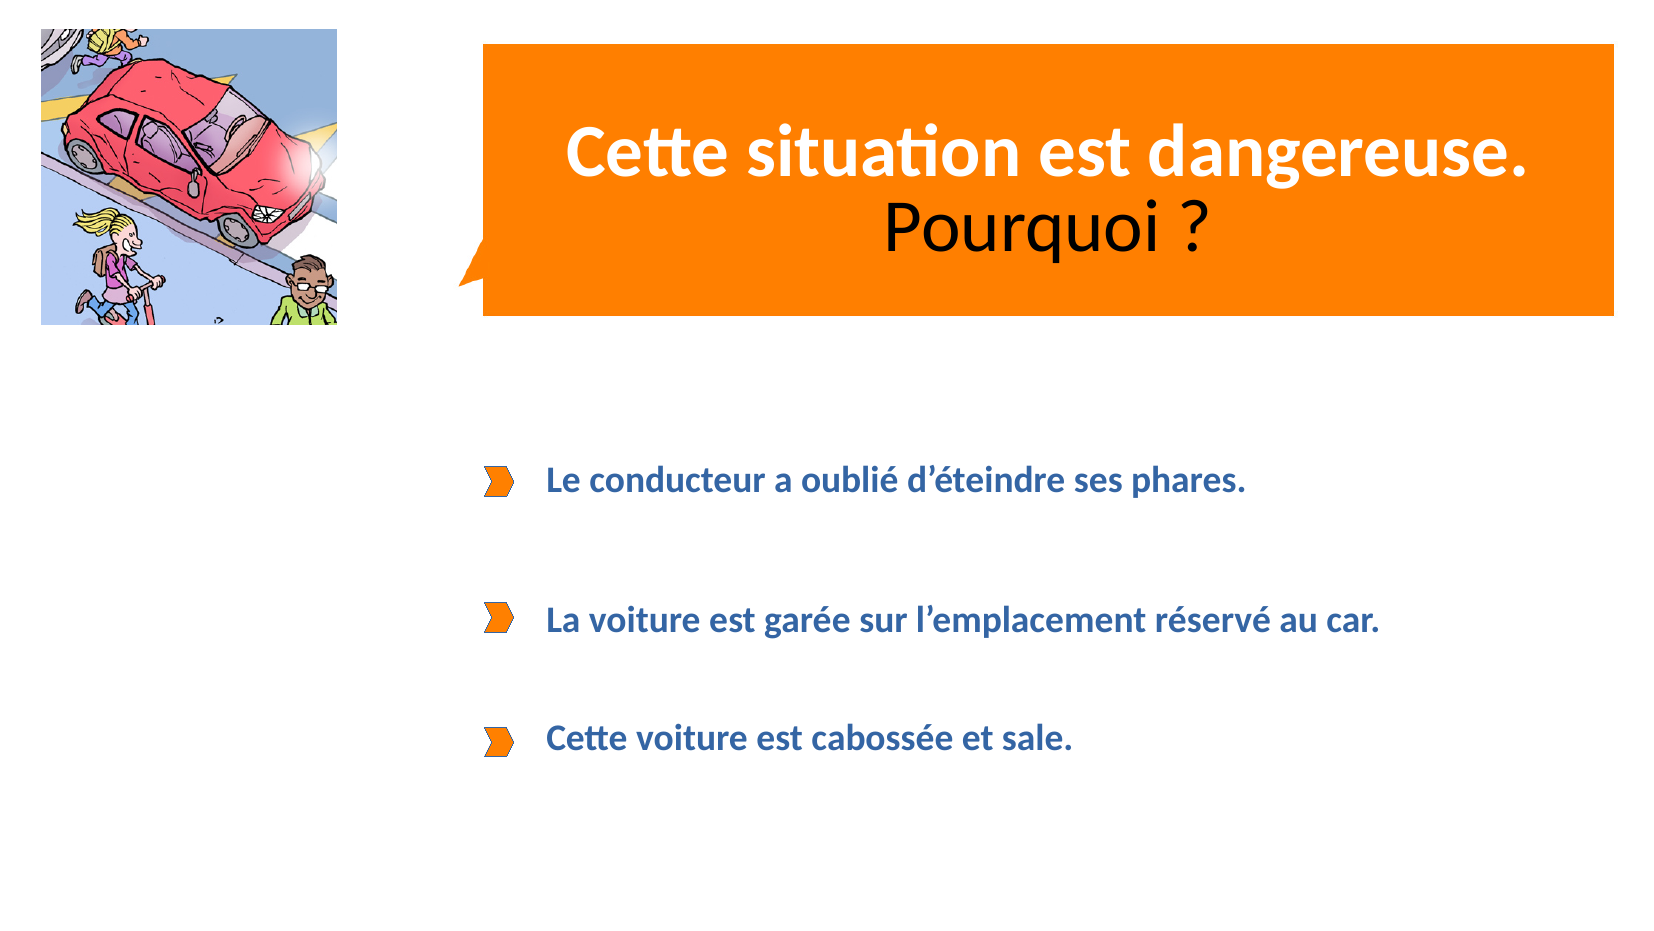

Cette situation est dangereuse.
Pourquoi ?
Le conducteur a oublié d’éteindre ses phares.
La voiture est garée sur l’emplacement réservé au car.
Cette voiture est cabossée et sale.